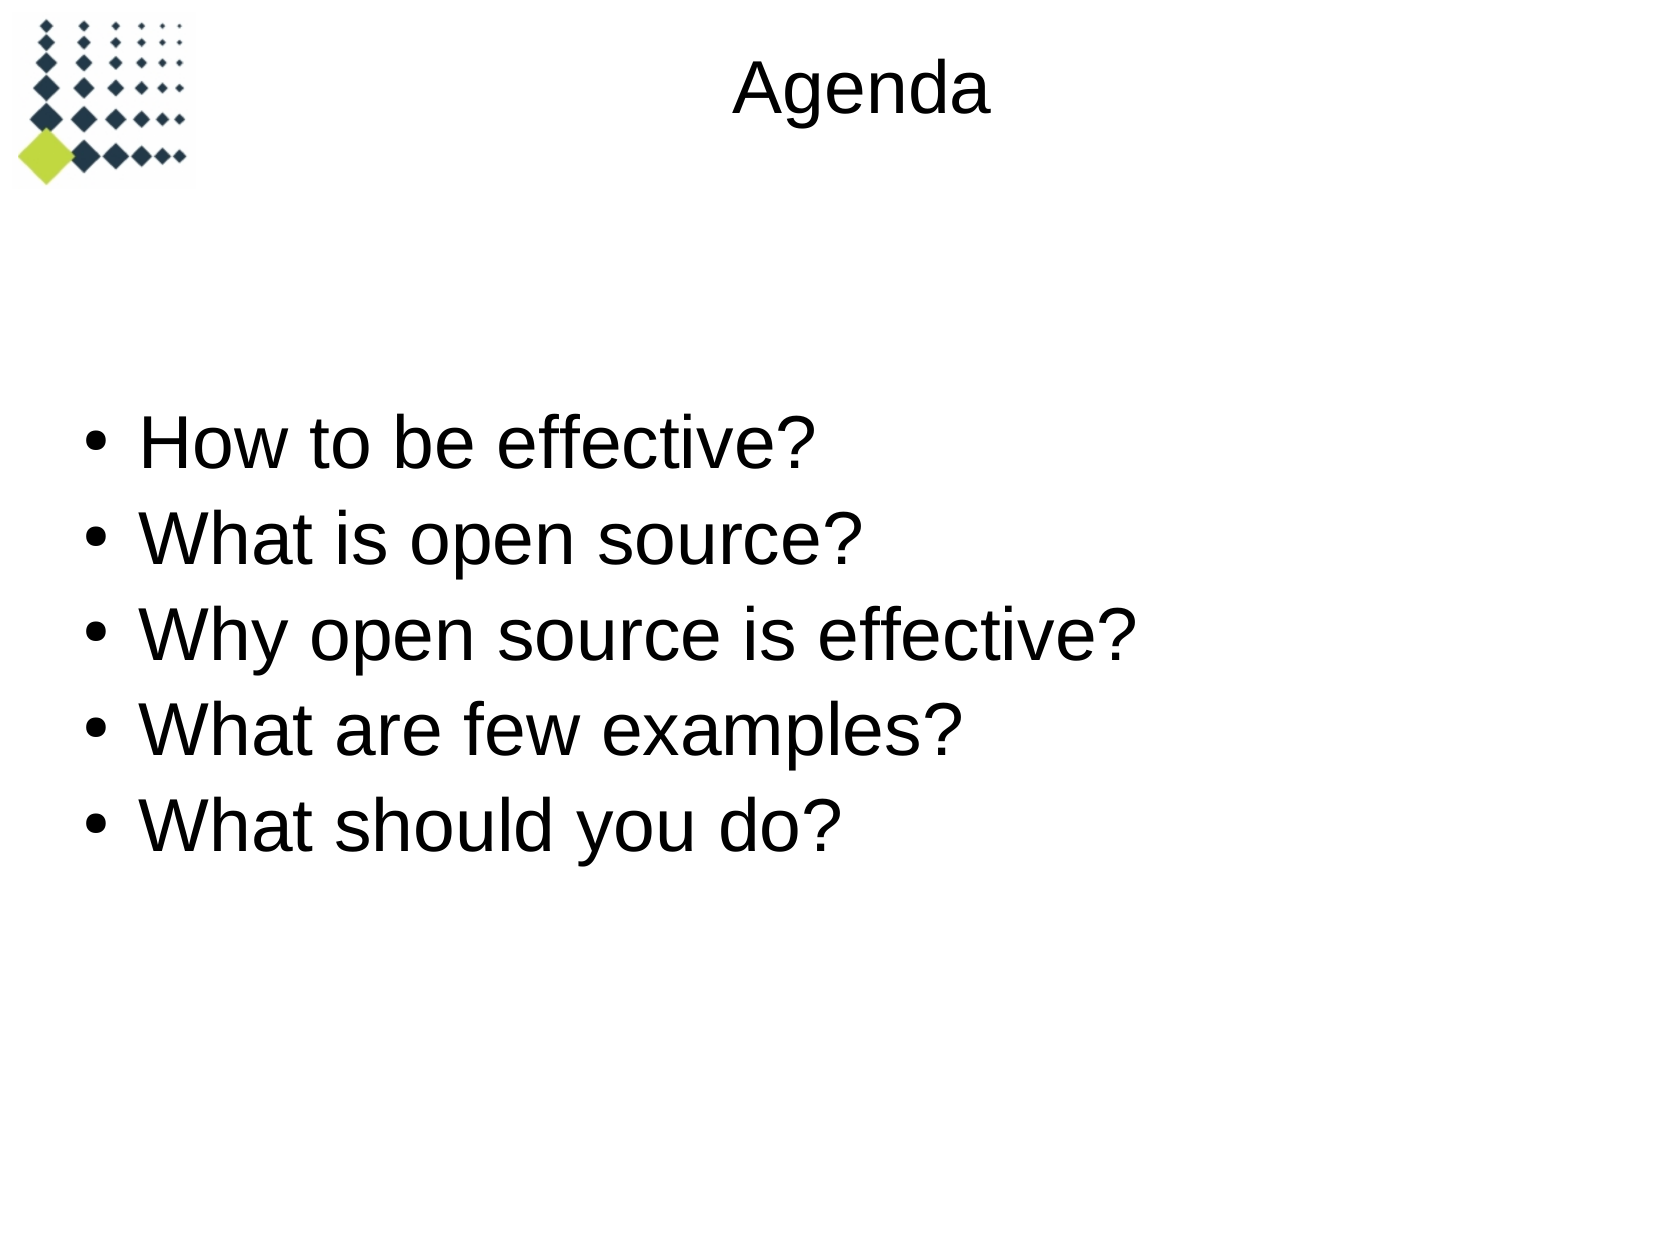

# Agenda
How to be effective?
What is open source?
Why open source is effective?
What are few examples?
What should you do?